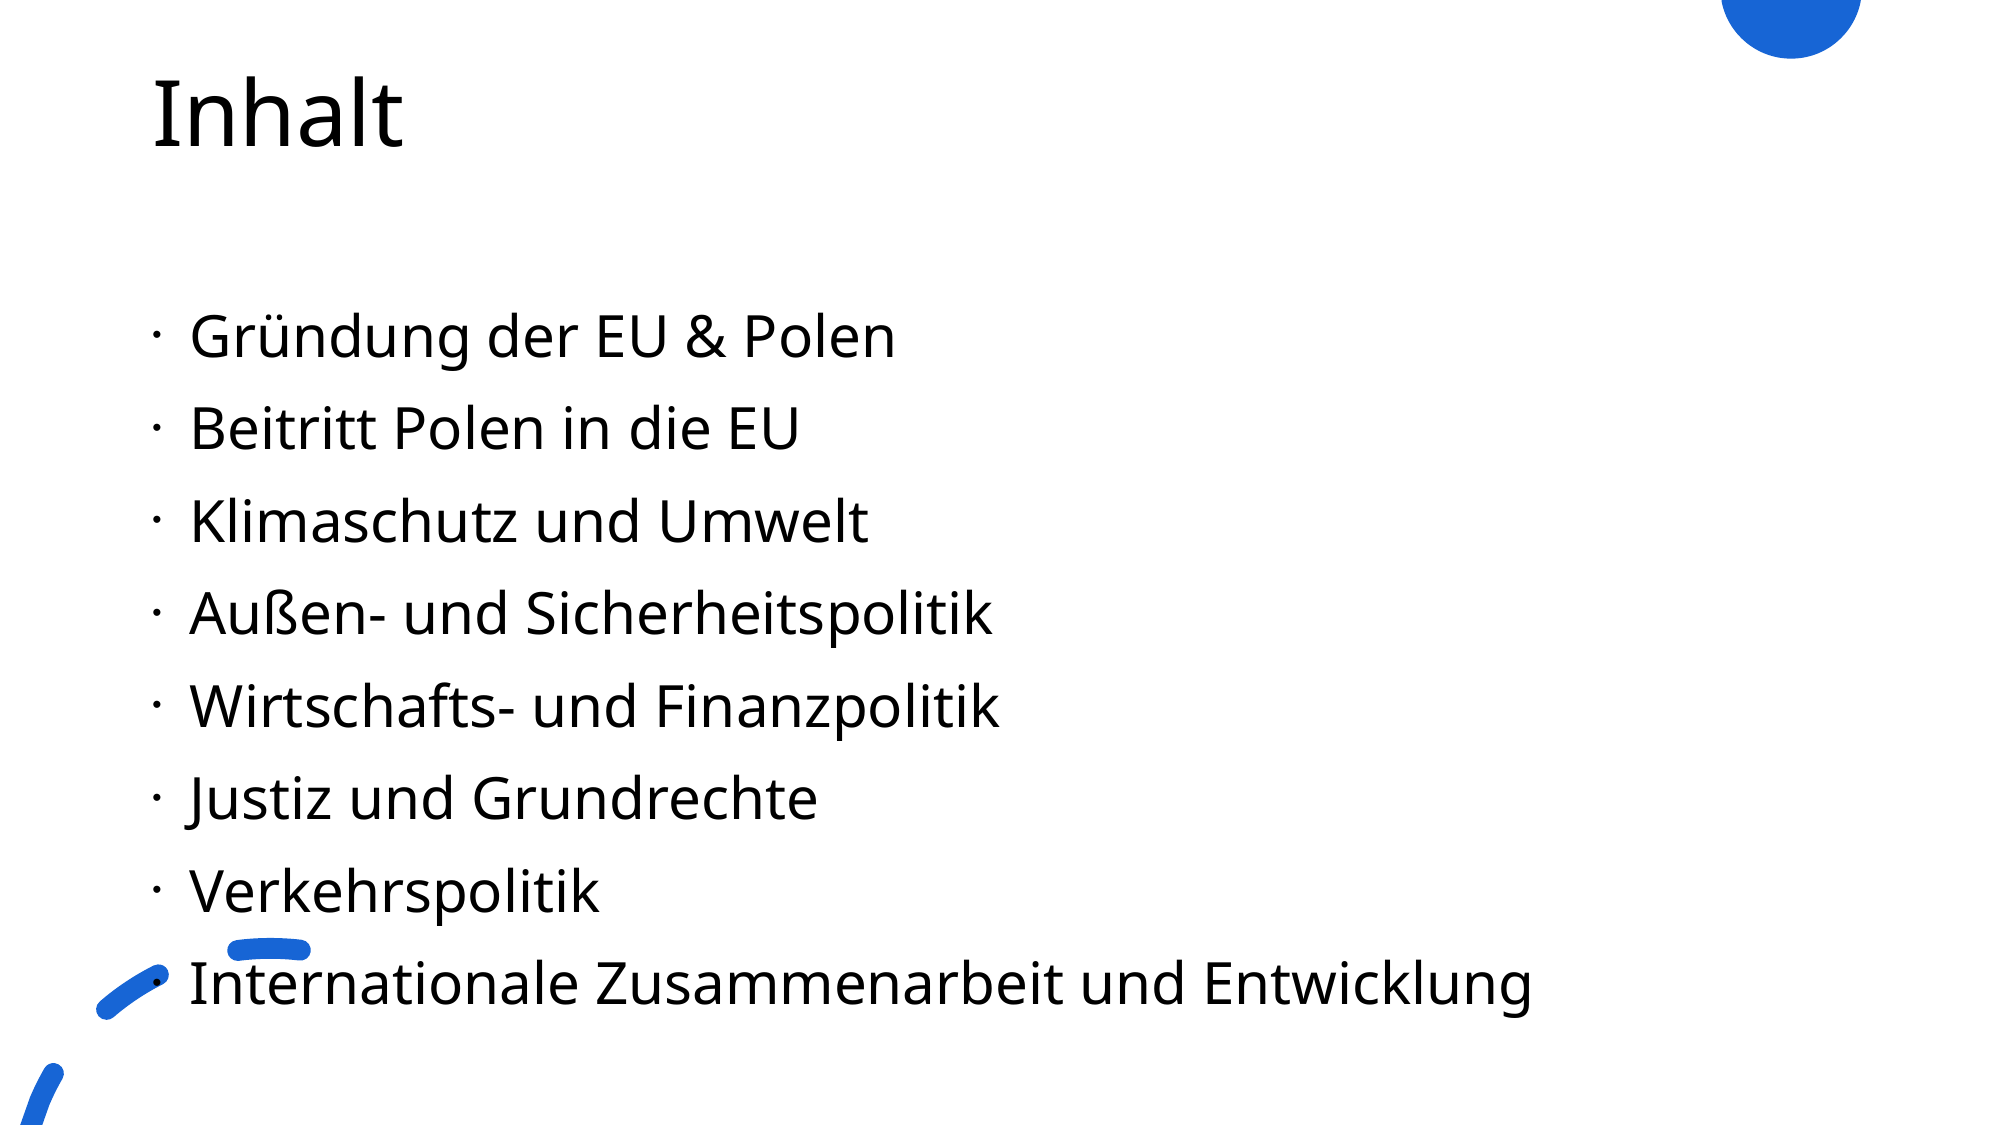

# Inhalt
Gründung der EU & Polen
Beitritt Polen in die EU
Klimaschutz und Umwelt
Außen- und Sicherheitspolitik
Wirtschafts- und Finanzpolitik
Justiz und Grundrechte
Verkehrspolitik
Internationale Zusammenarbeit und Entwicklung